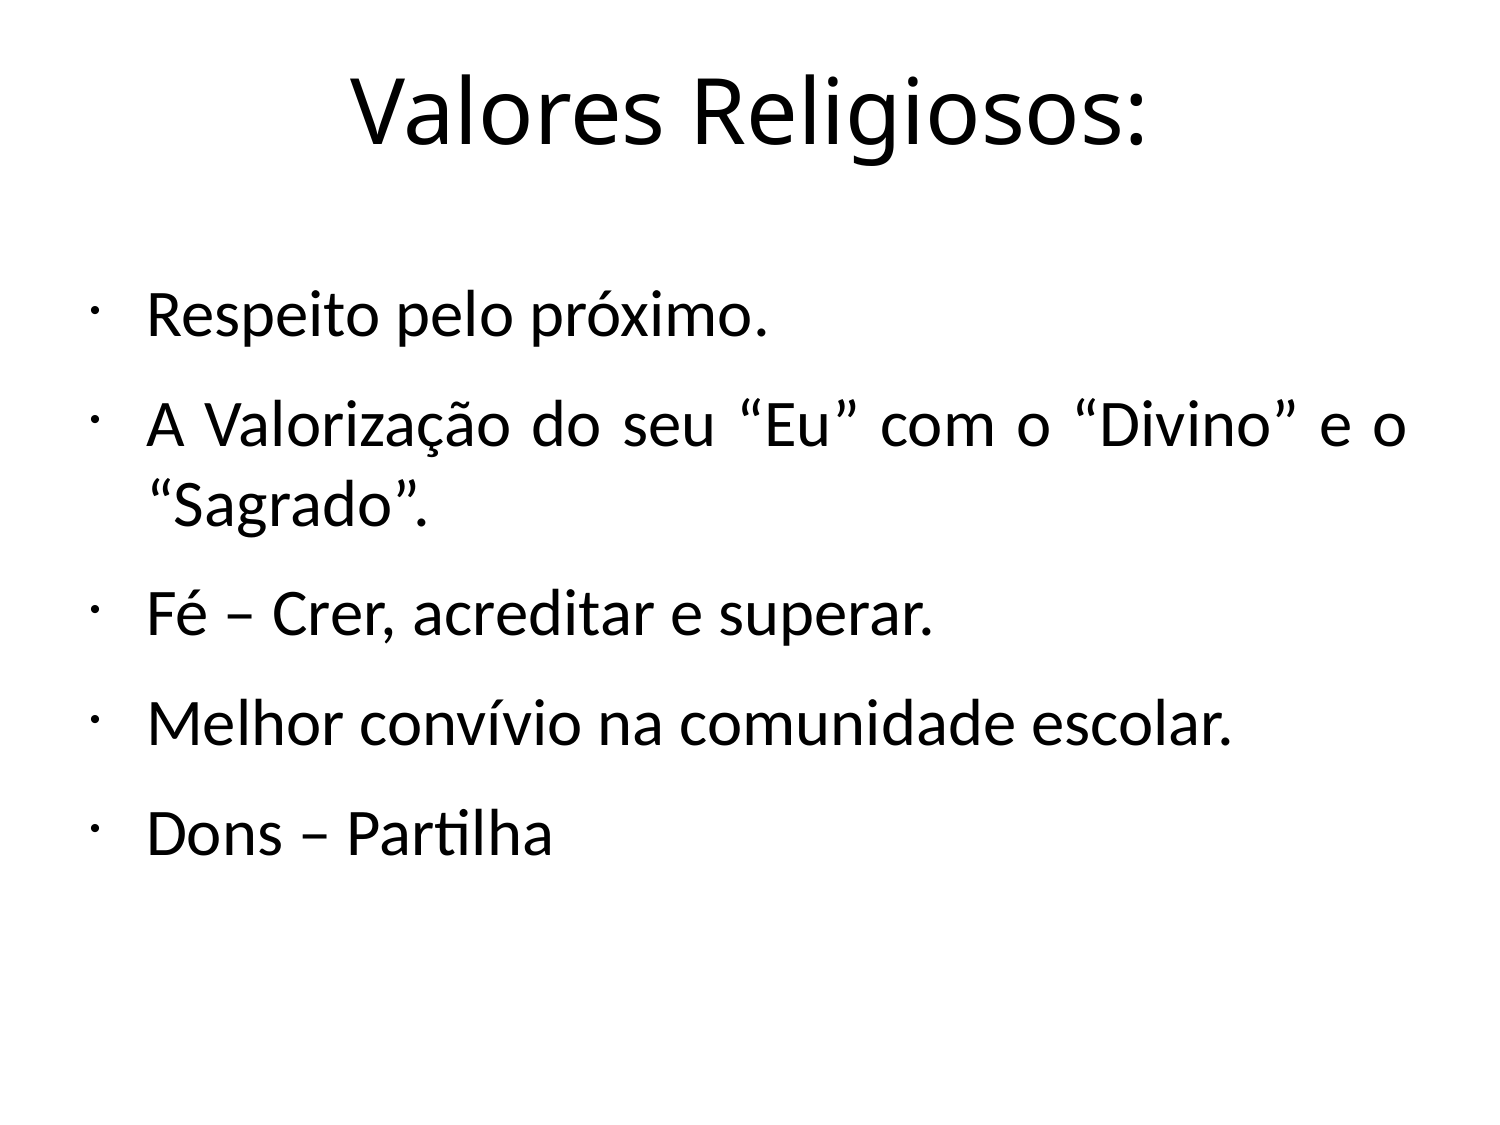

# Valores Religiosos:
Respeito pelo próximo.
A Valorização do seu “Eu” com o “Divino” e o “Sagrado”.
Fé – Crer, acreditar e superar.
Melhor convívio na comunidade escolar.
Dons – Partilha